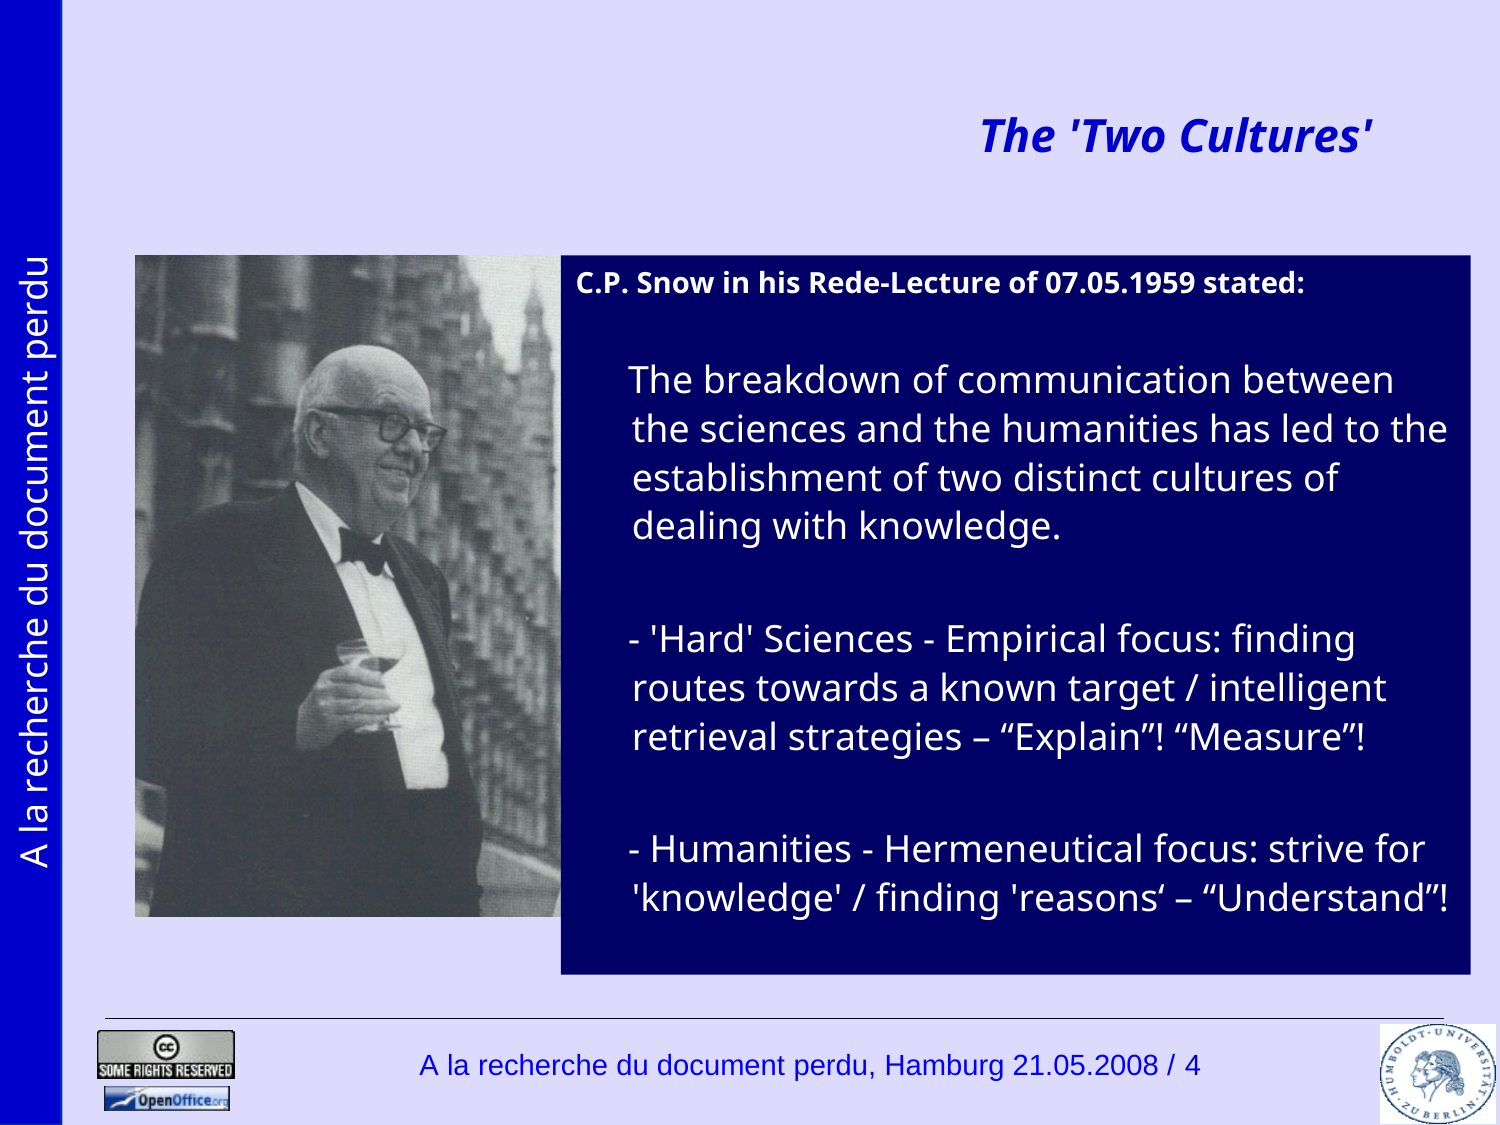

# The 'Two Cultures'
C.P. Snow in his Rede-Lecture of 07.05.1959 stated:
The breakdown of communication between the sciences and the humanities has led to the establishment of two distinct cultures of dealing with knowledge.
- 'Hard' Sciences - Empirical focus: finding routes towards a known target / intelligent retrieval strategies – “Explain”! “Measure”!
- Humanities - Hermeneutical focus: strive for 'knowledge' / finding 'reasons‘ – “Understand”!